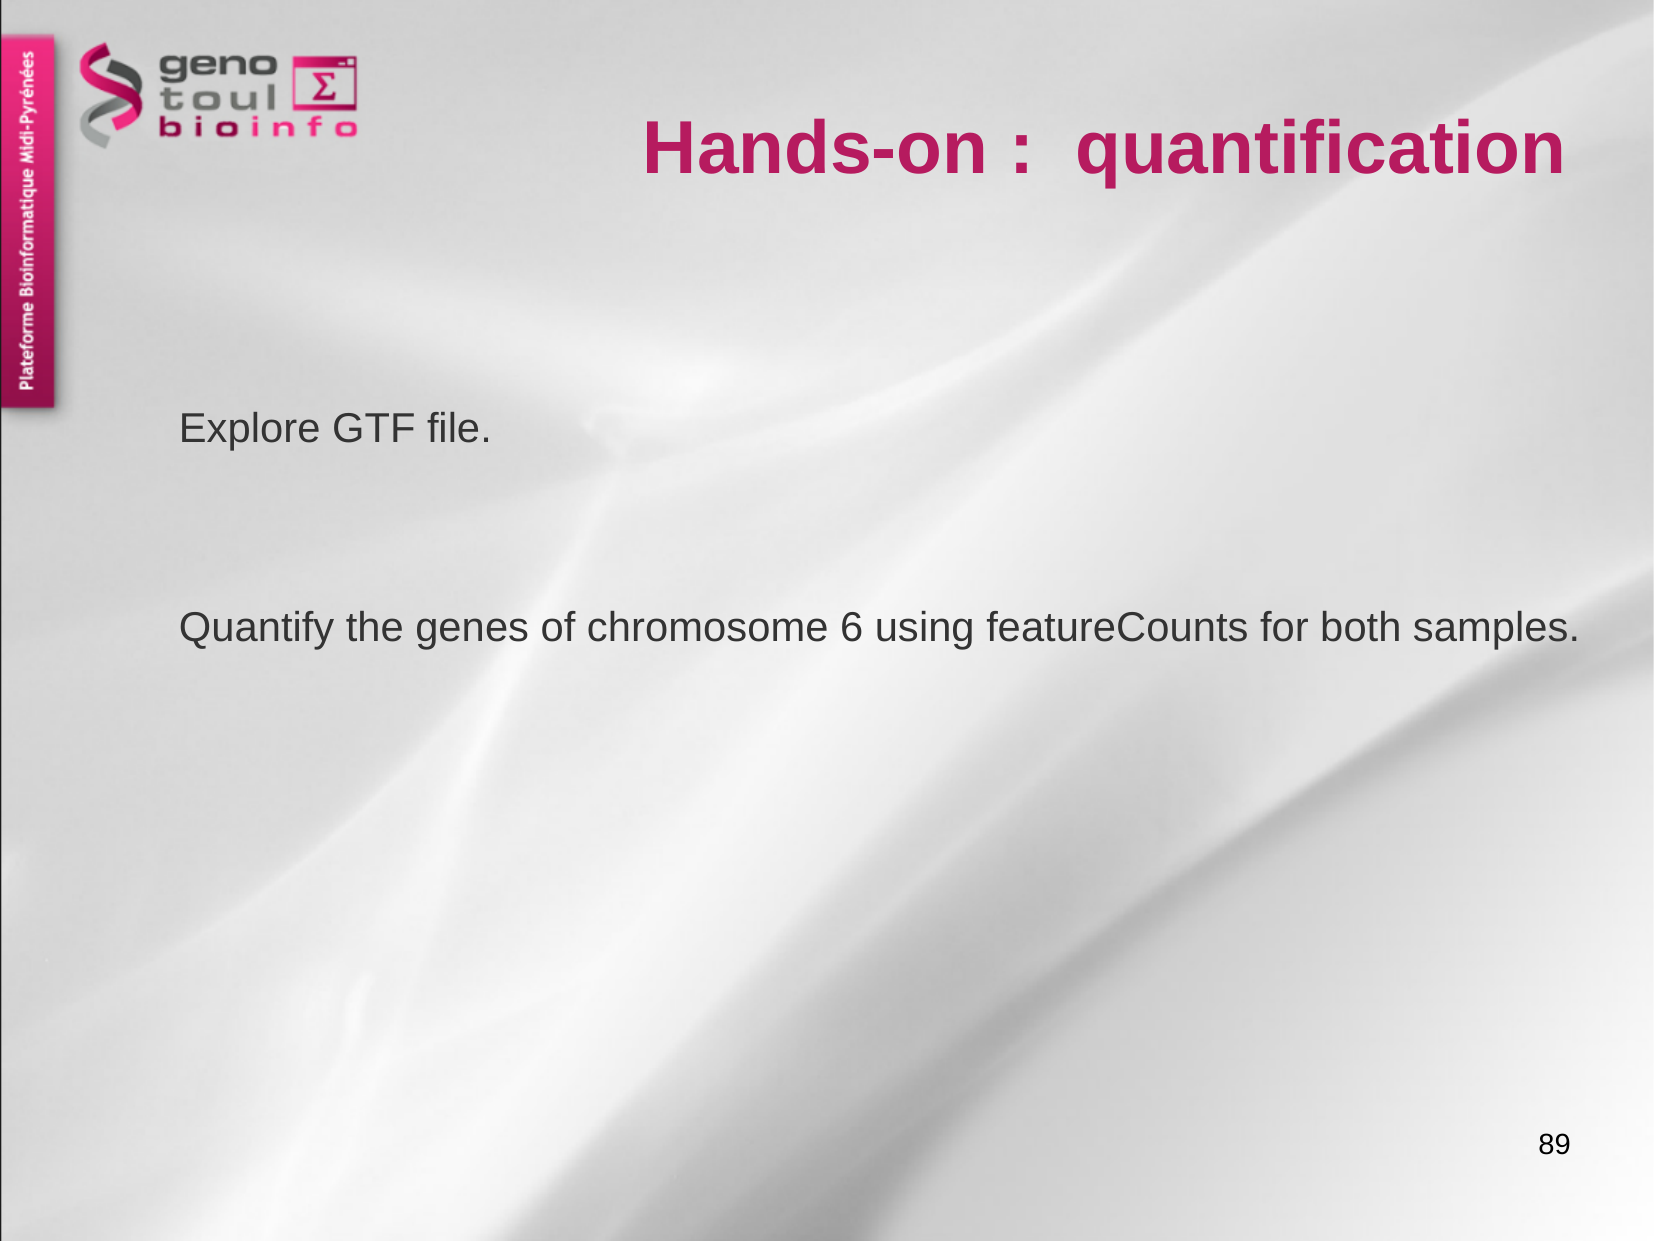

# Hands-on : quantification
Explore GTF file.
Quantify the genes of chromosome 6 using featureCounts for both samples.